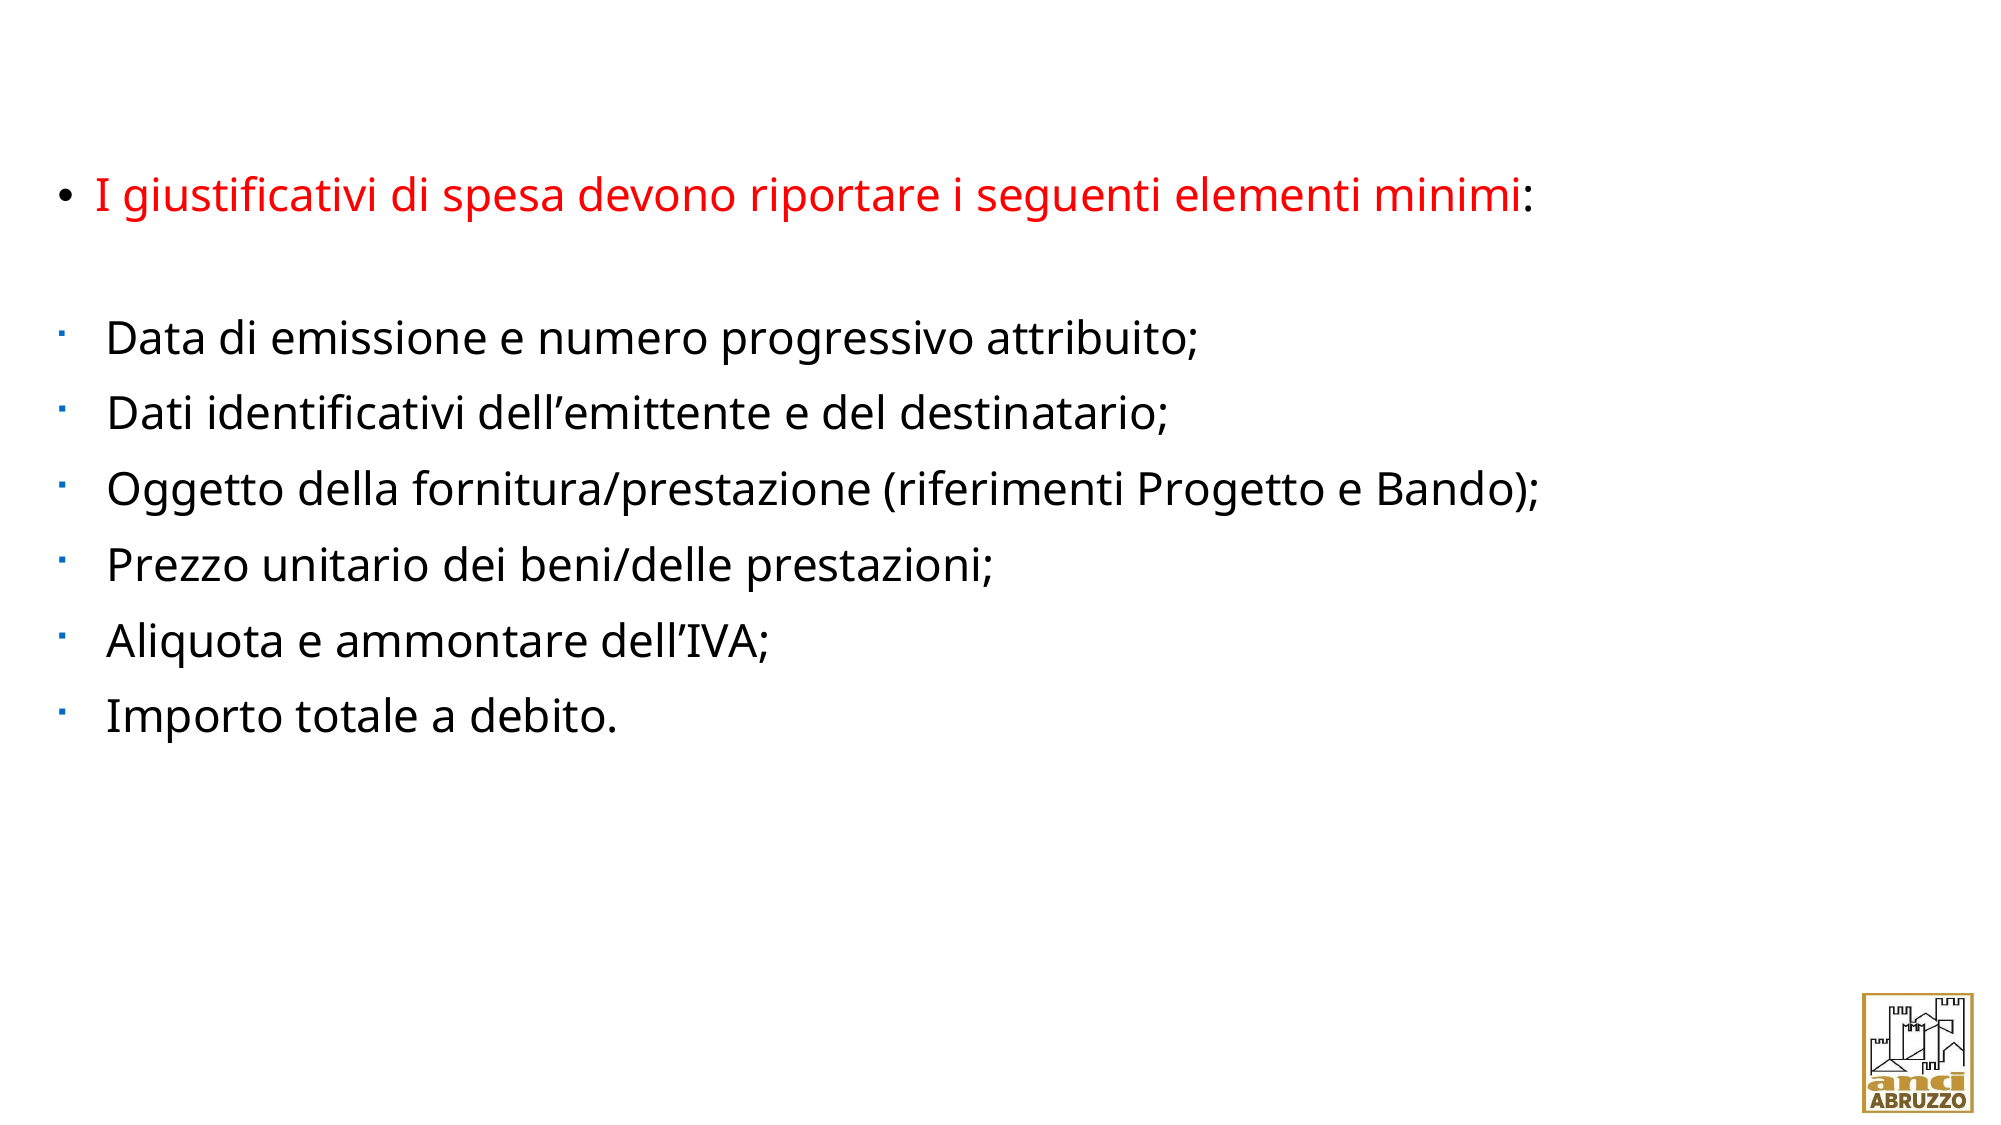

# I giustificativi di spesa devono riportare i seguenti elementi minimi:
 Data di emissione e numero progressivo attribuito;
 Dati identificativi dell’emittente e del destinatario;
 Oggetto della fornitura/prestazione (riferimenti Progetto e Bando);
 Prezzo unitario dei beni/delle prestazioni;
 Aliquota e ammontare dell’IVA;
 Importo totale a debito.